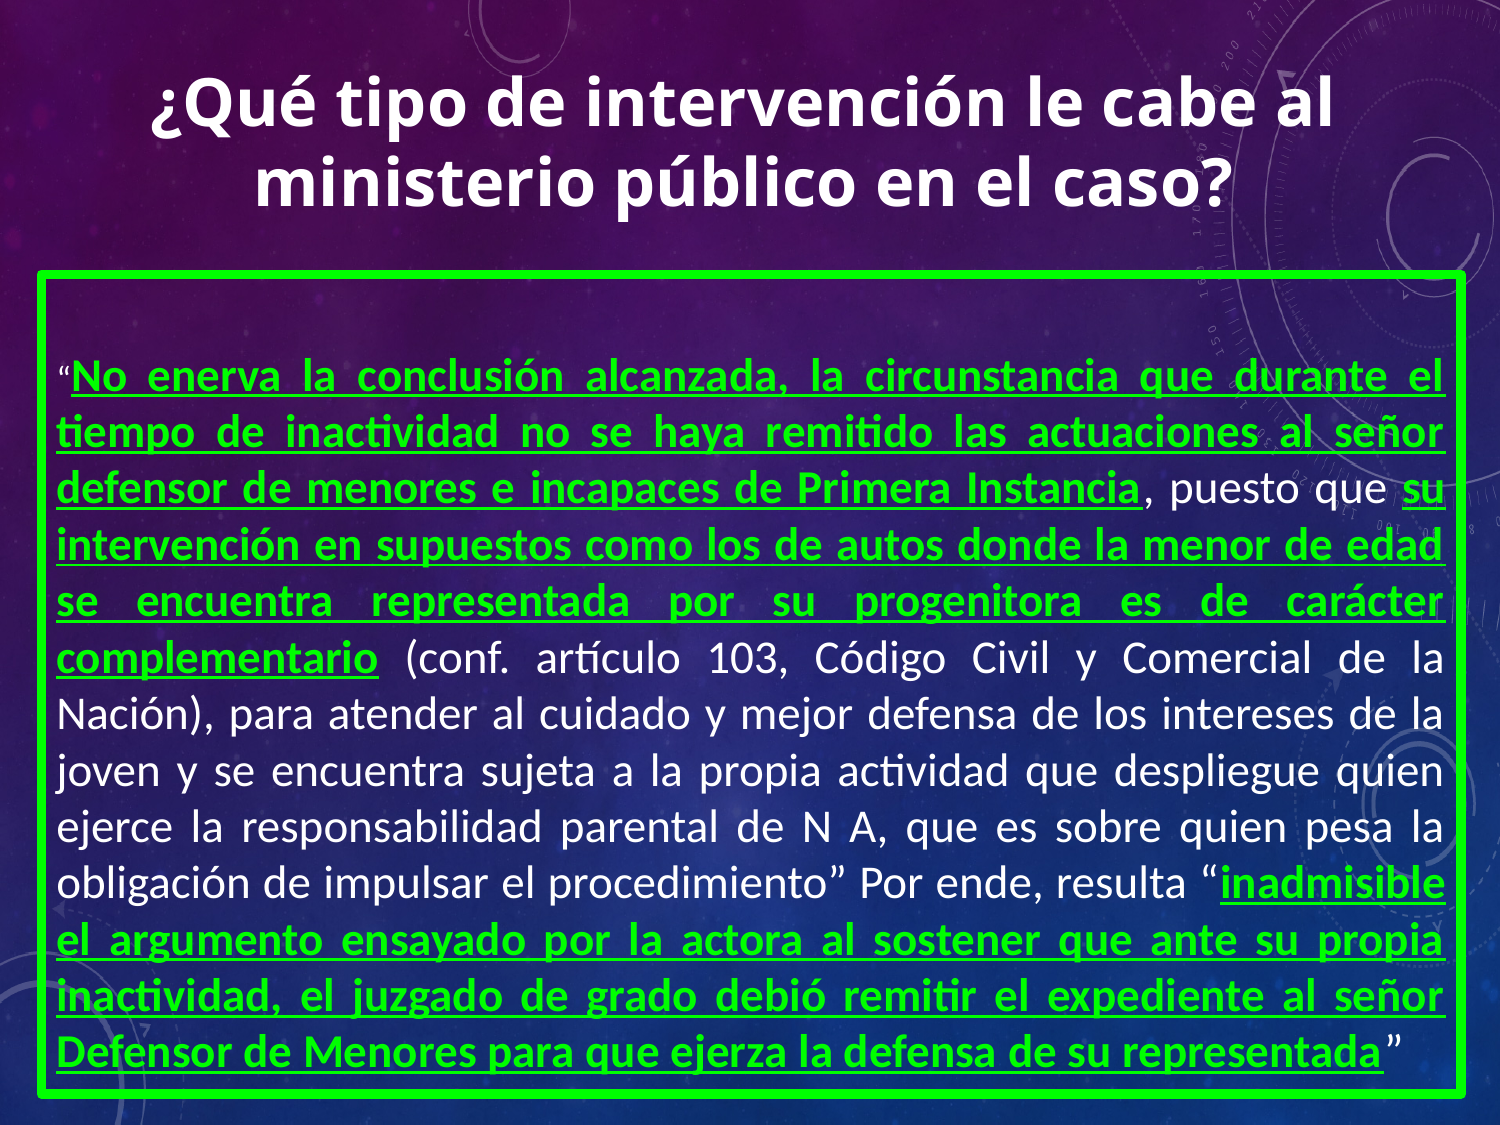

¿Qué tipo de intervención le cabe al ministerio público en el caso?
#
“No enerva la conclusión alcanzada, la circunstancia que durante el tiempo de inactividad no se haya remitido las actuaciones al señor defensor de menores e incapaces de Primera Instancia, puesto que su intervención en supuestos como los de autos donde la menor de edad se encuentra representada por su progenitora es de carácter complementario (conf. artículo 103, Código Civil y Comercial de la Nación), para atender al cuidado y mejor defensa de los intereses de la joven y se encuentra sujeta a la propia actividad que despliegue quien ejerce la responsabilidad parental de N A, que es sobre quien pesa la obligación de impulsar el procedimiento” Por ende, resulta “inadmisible el argumento ensayado por la actora al sostener que ante su propia inactividad, el juzgado de grado debió remitir el expediente al señor Defensor de Menores para que ejerza la defensa de su representada”